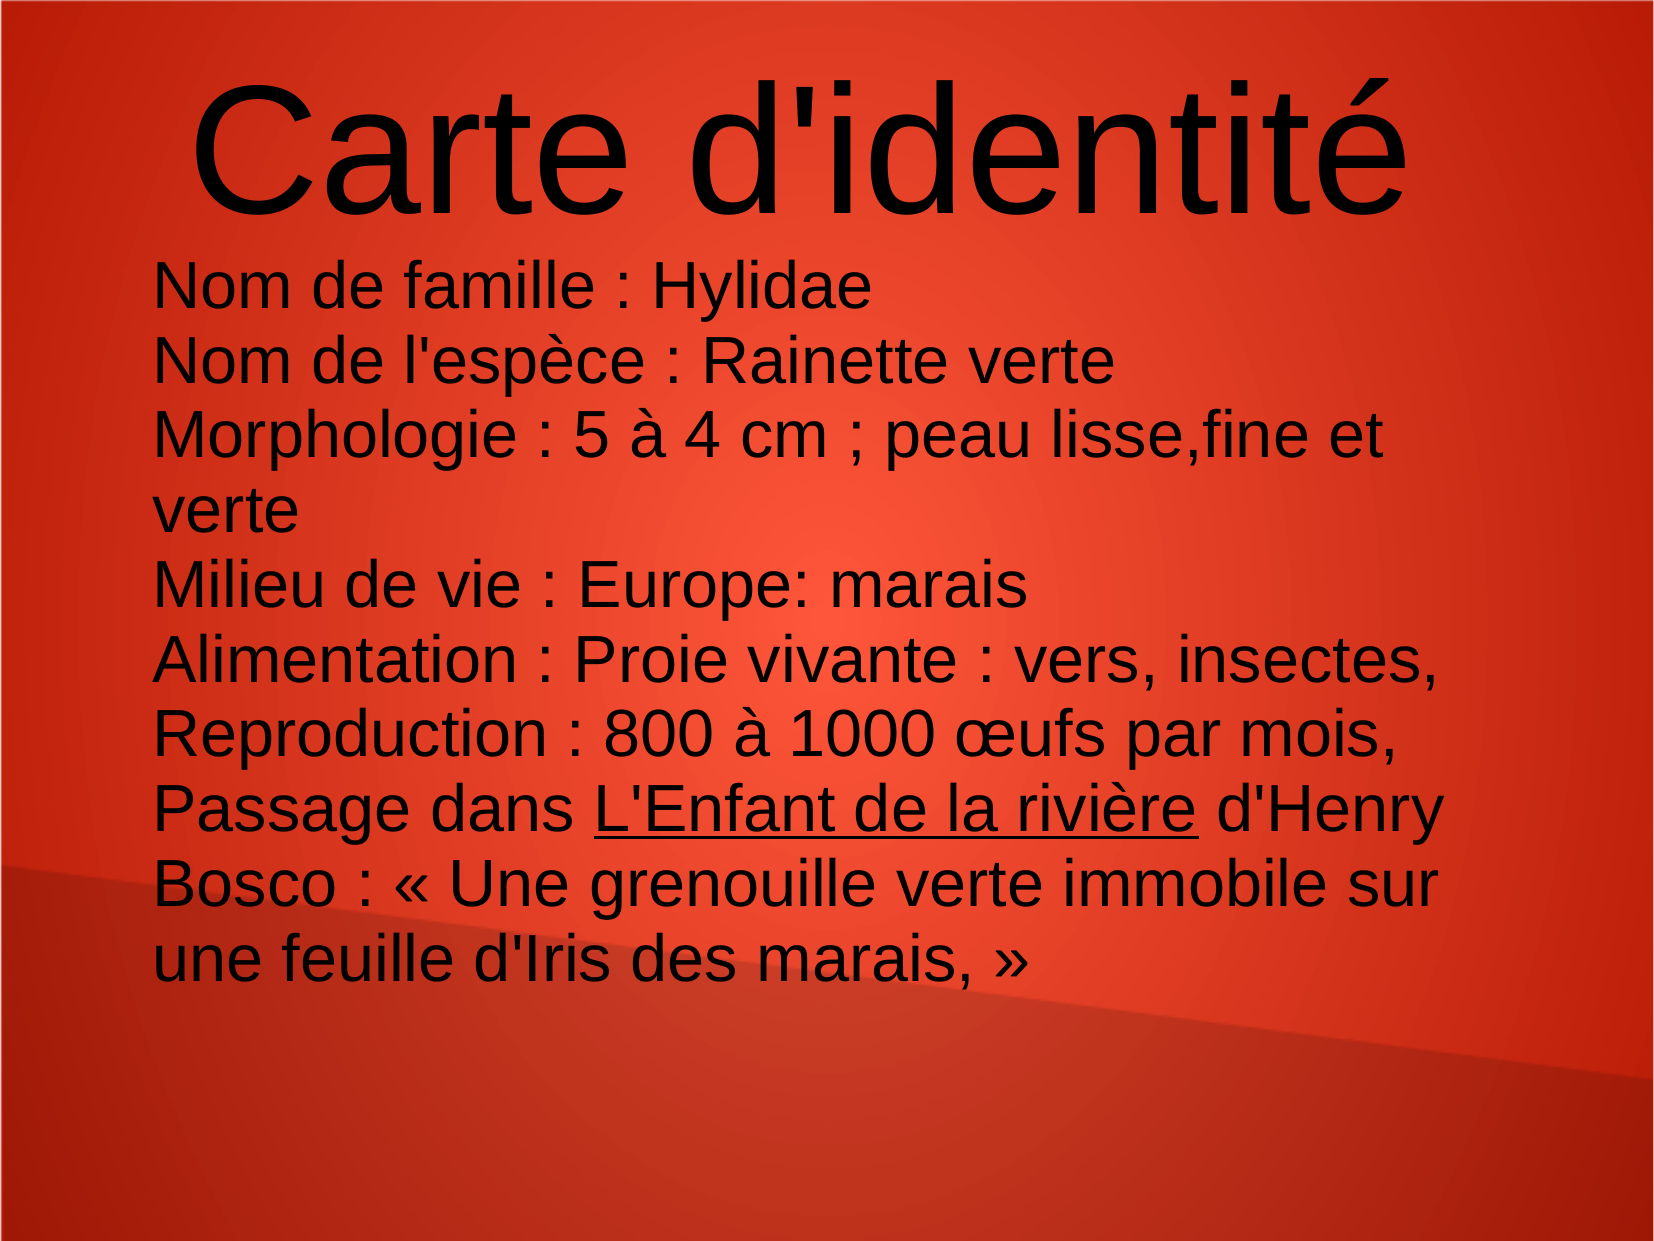

# Carte d'identité
Nom de famille : Hylidae
Nom de l'espèce : Rainette verte
Morphologie : 5 à 4 cm ; peau lisse,fine et verte
Milieu de vie : Europe: marais
Alimentation : Proie vivante : vers, insectes,
Reproduction : 800 à 1000 œufs par mois,
Passage dans L'Enfant de la rivière d'Henry Bosco : « Une grenouille verte immobile sur une feuille d'Iris des marais, »